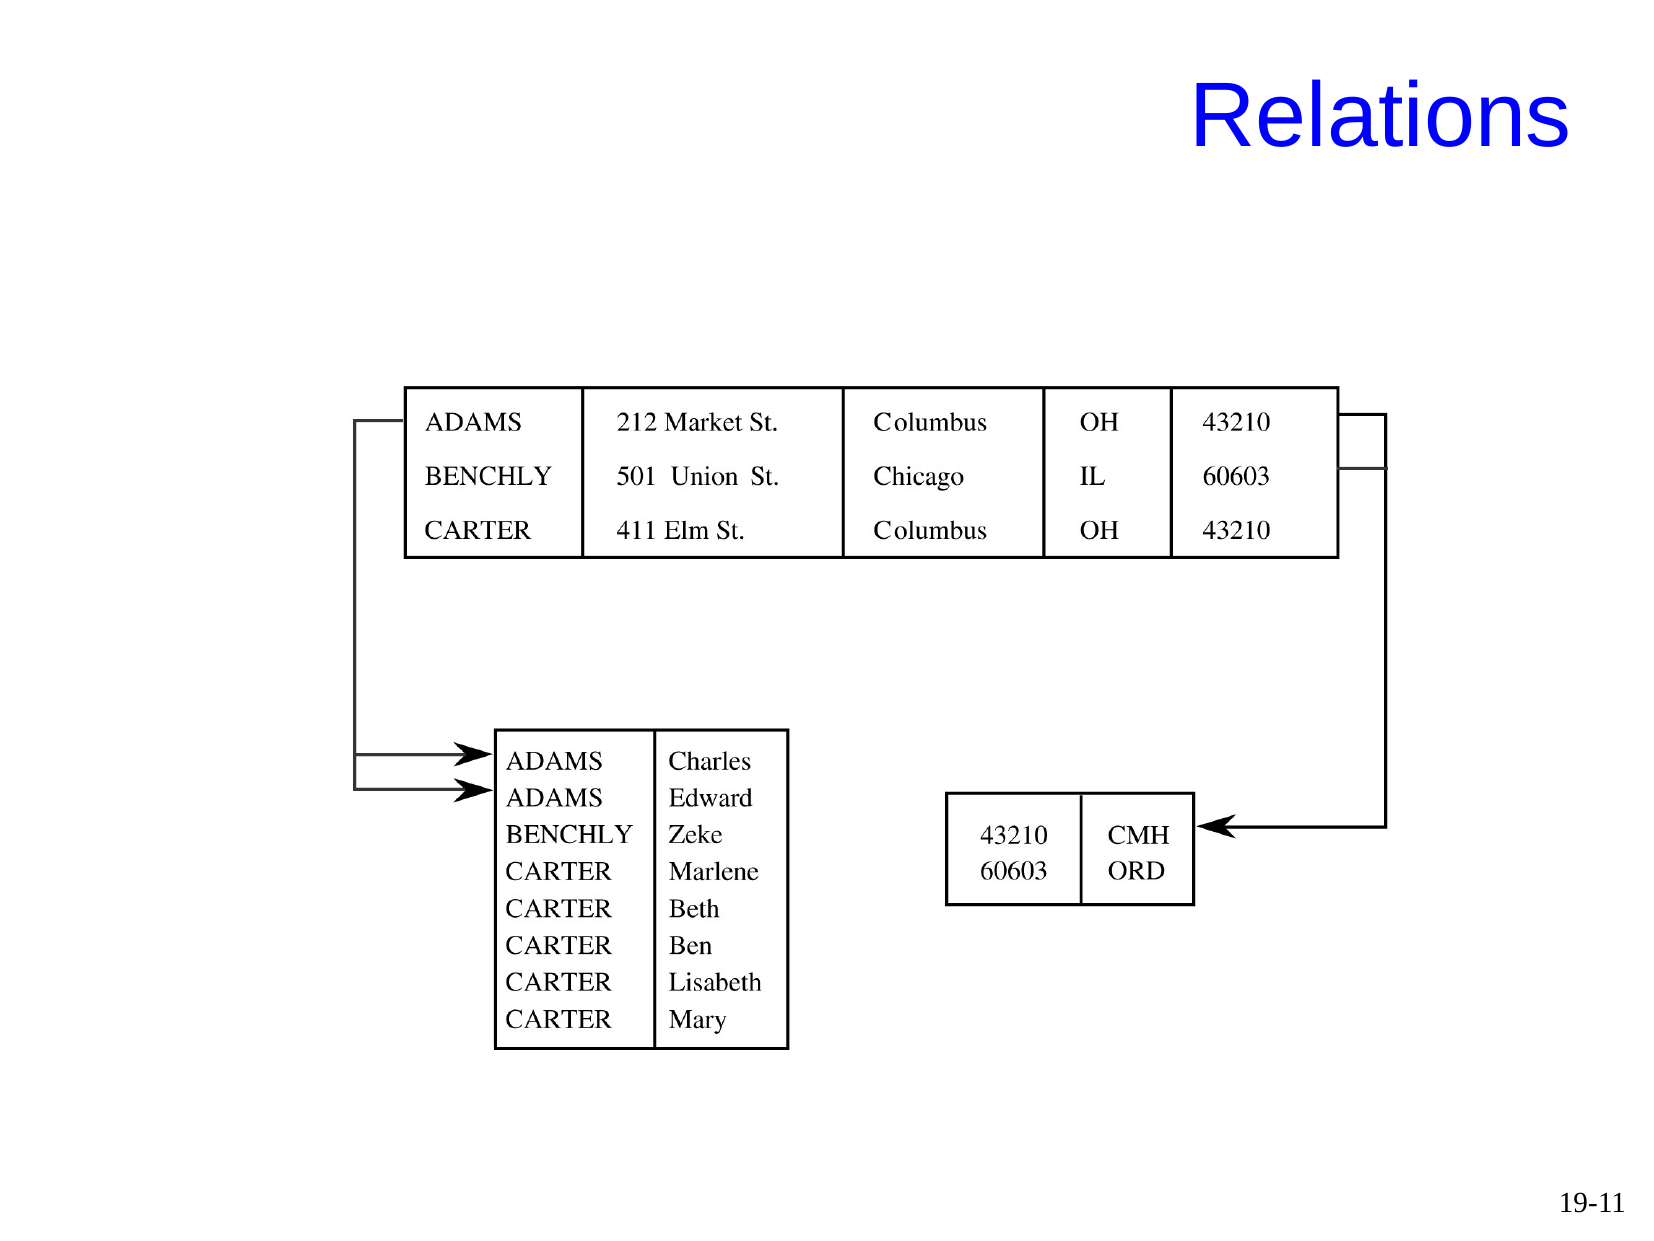

# Relations
NAME-ZIP
ZIP-AIRPORT
(Attributes are missing)